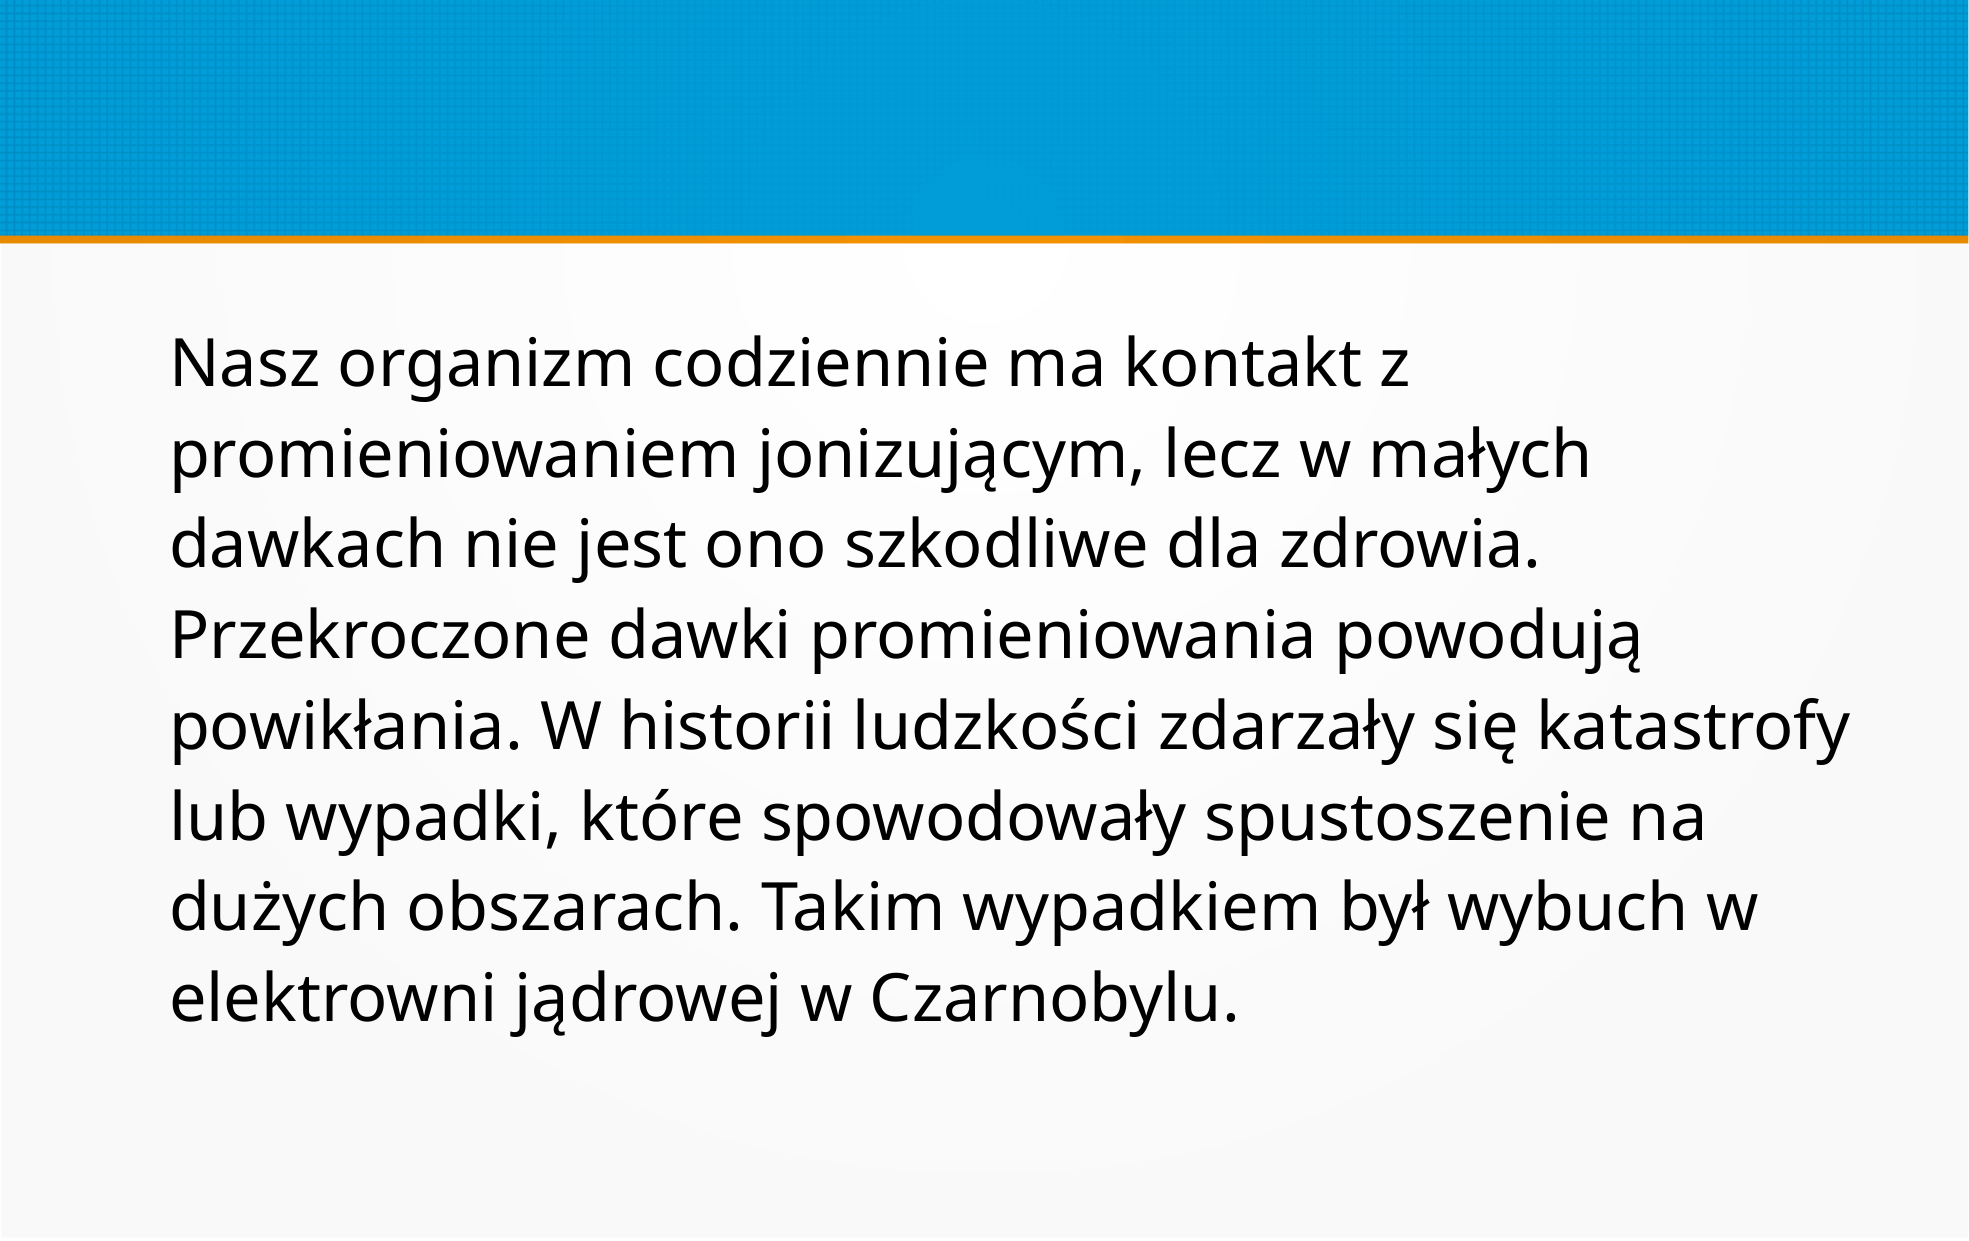

#
Nasz organizm codziennie ma kontakt z promieniowaniem jonizującym, lecz w małych dawkach nie jest ono szkodliwe dla zdrowia. Przekroczone dawki promieniowania powodują powikłania. W historii ludzkości zdarzały się katastrofy lub wypadki, które spowodowały spustoszenie na dużych obszarach. Takim wypadkiem był wybuch w elektrowni jądrowej w Czarnobylu.